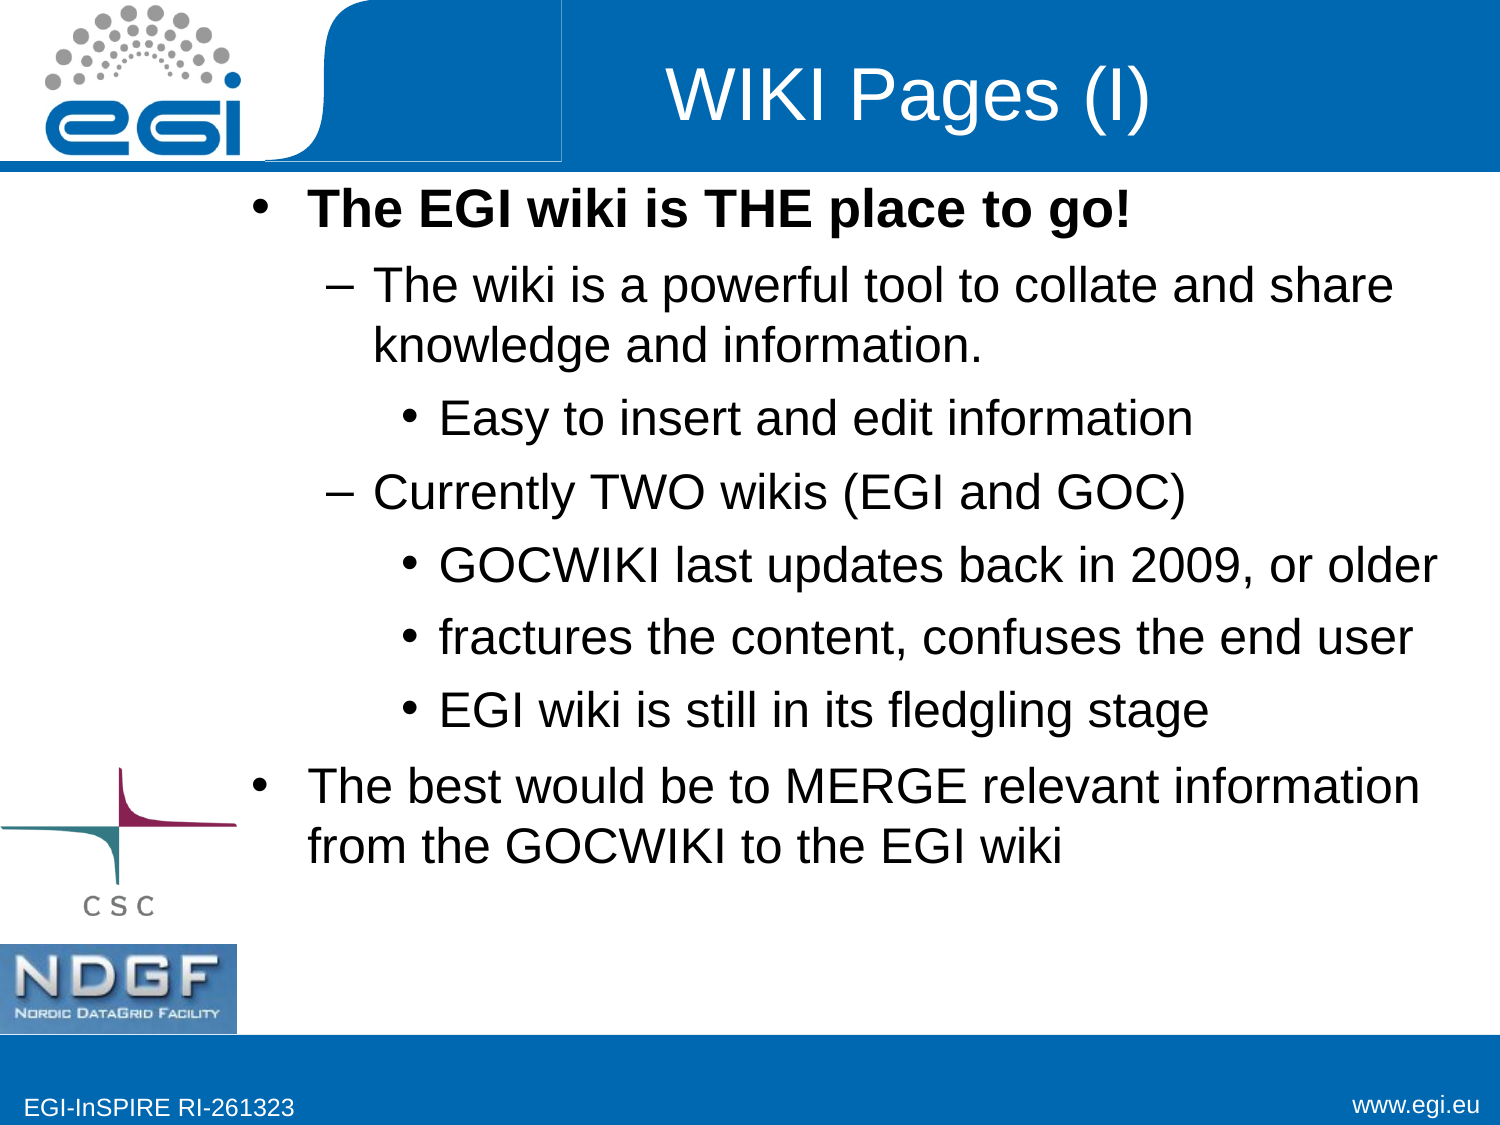

# WIKI Pages (I)
The EGI wiki is THE place to go!
The wiki is a powerful tool to collate and share knowledge and information.
Easy to insert and edit information
Currently TWO wikis (EGI and GOC)
GOCWIKI last updates back in 2009, or older
fractures the content, confuses the end user
EGI wiki is still in its fledgling stage
The best would be to MERGE relevant information from the GOCWIKI to the EGI wiki